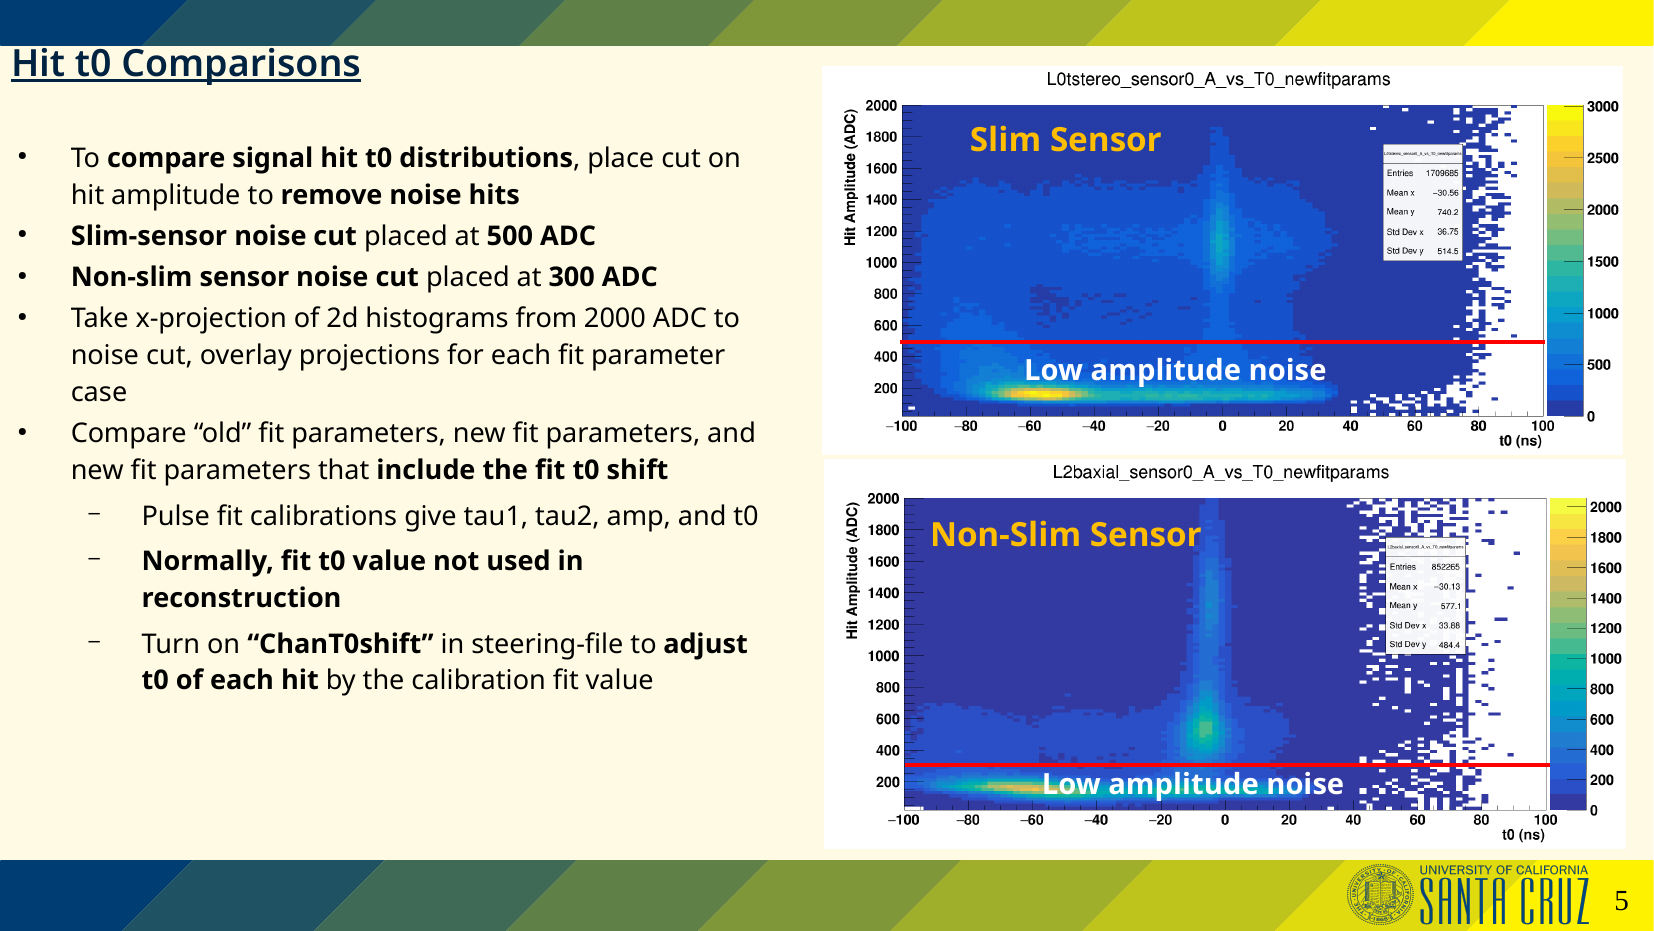

Hit t0 Comparisons
Slim Sensor
# To compare signal hit t0 distributions, place cut on hit amplitude to remove noise hits
Slim-sensor noise cut placed at 500 ADC
Non-slim sensor noise cut placed at 300 ADC
Take x-projection of 2d histograms from 2000 ADC to noise cut, overlay projections for each fit parameter case
Compare “old” fit parameters, new fit parameters, and new fit parameters that include the fit t0 shift
Pulse fit calibrations give tau1, tau2, amp, and t0
Normally, fit t0 value not used in reconstruction
Turn on “ChanT0shift” in steering-file to adjust t0 of each hit by the calibration fit value
Low amplitude noise
Non-Slim Sensor
Low amplitude noise
5